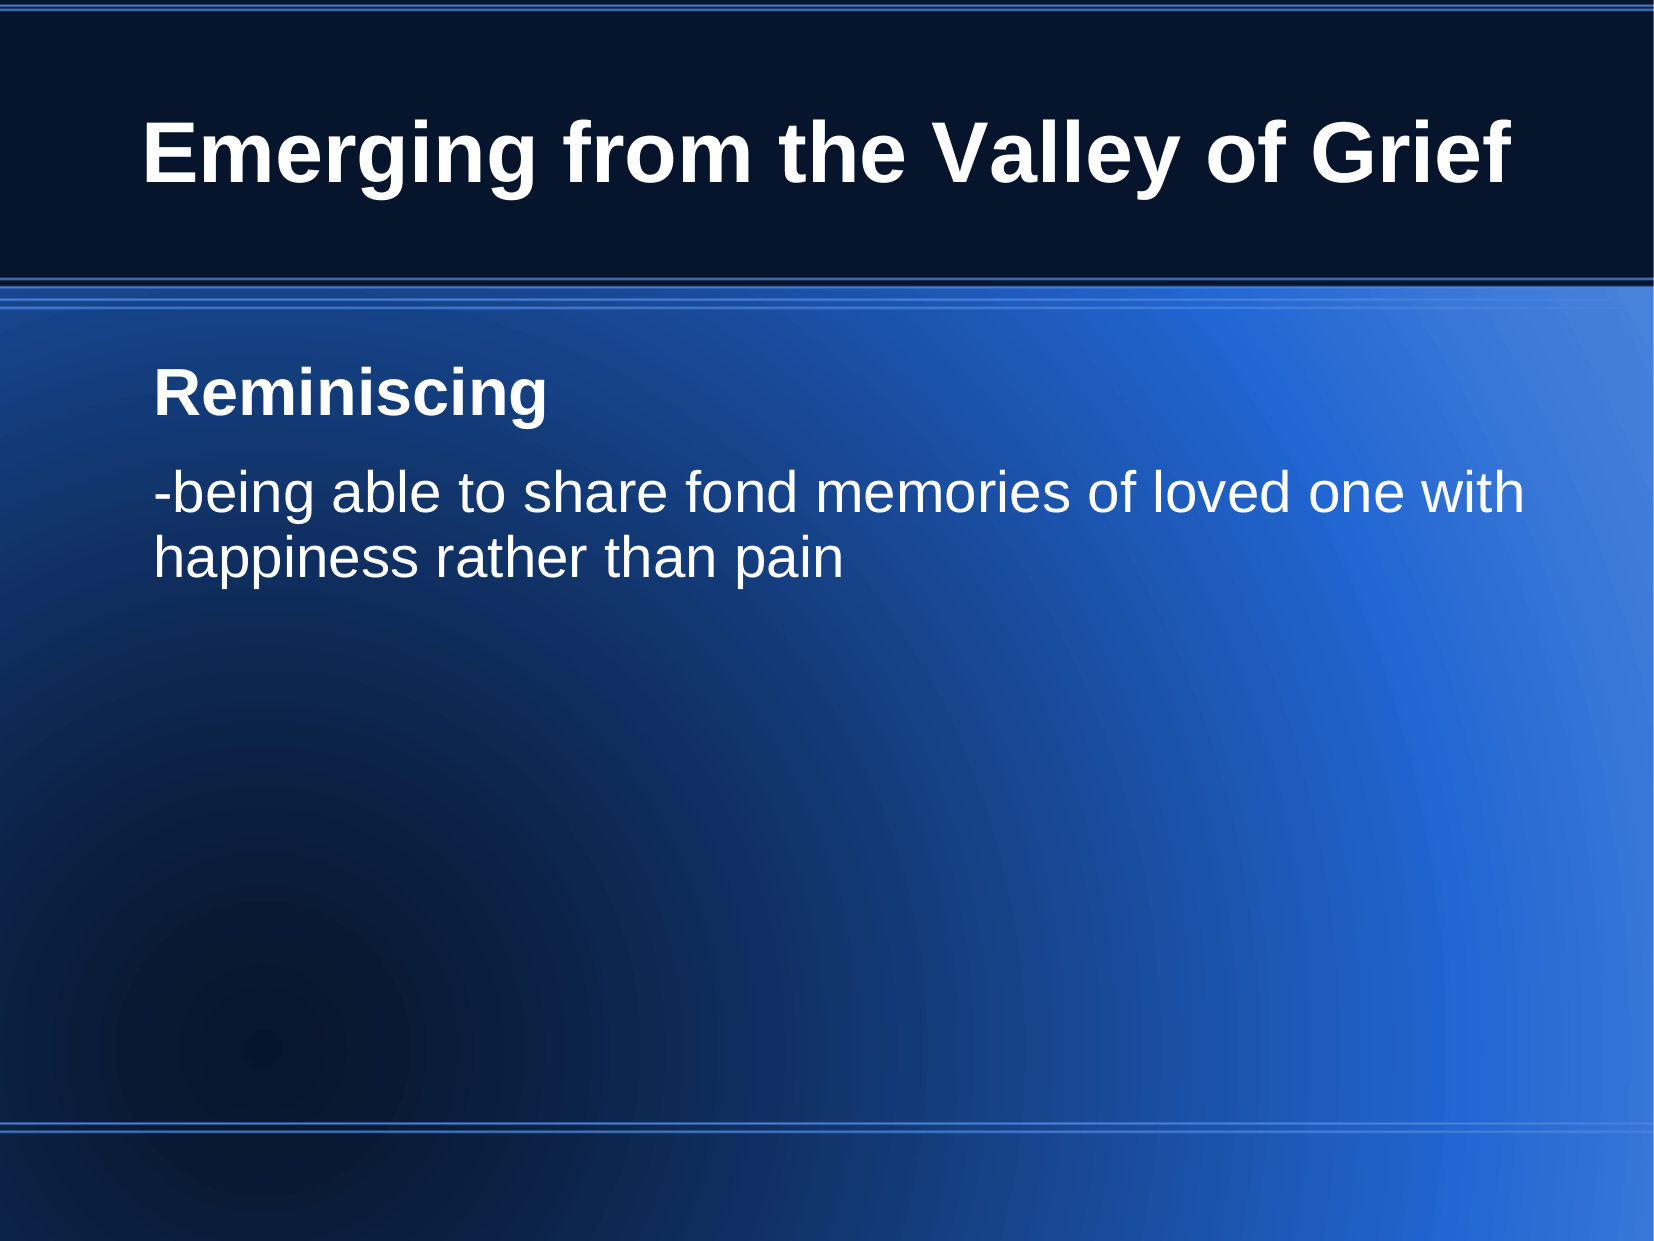

# Emerging from the Valley of Grief
Reminiscing
-being able to share fond memories of loved one with happiness rather than pain